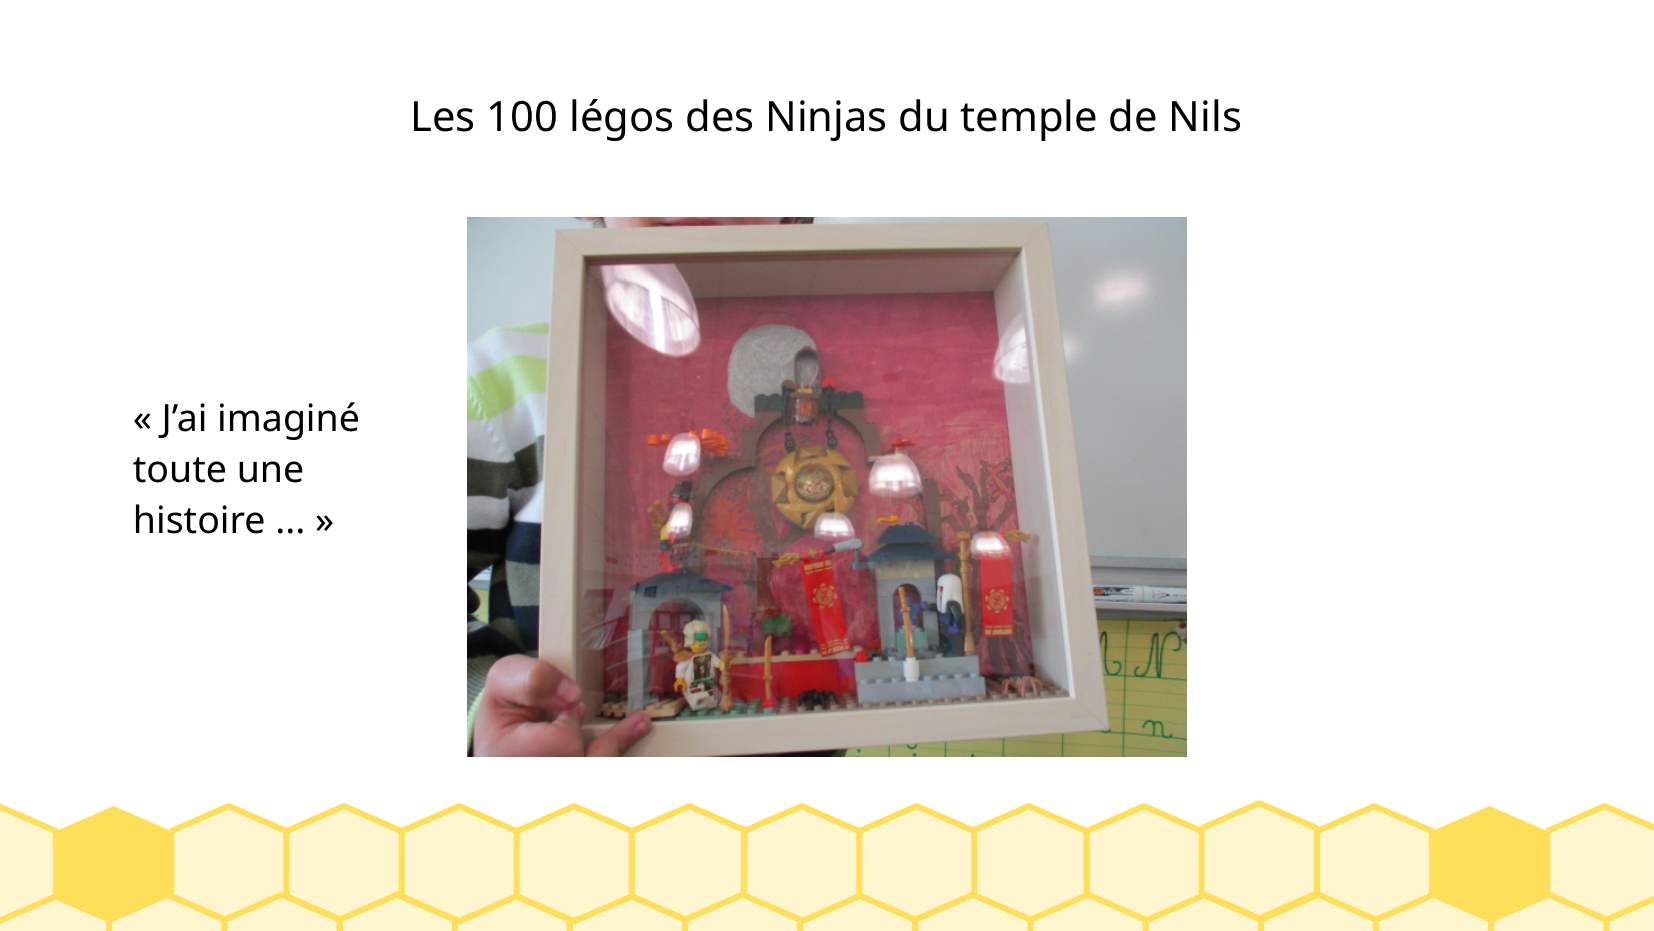

# Les 100 légos des Ninjas du temple de Nils
« J’ai imaginé toute une histoire ... »